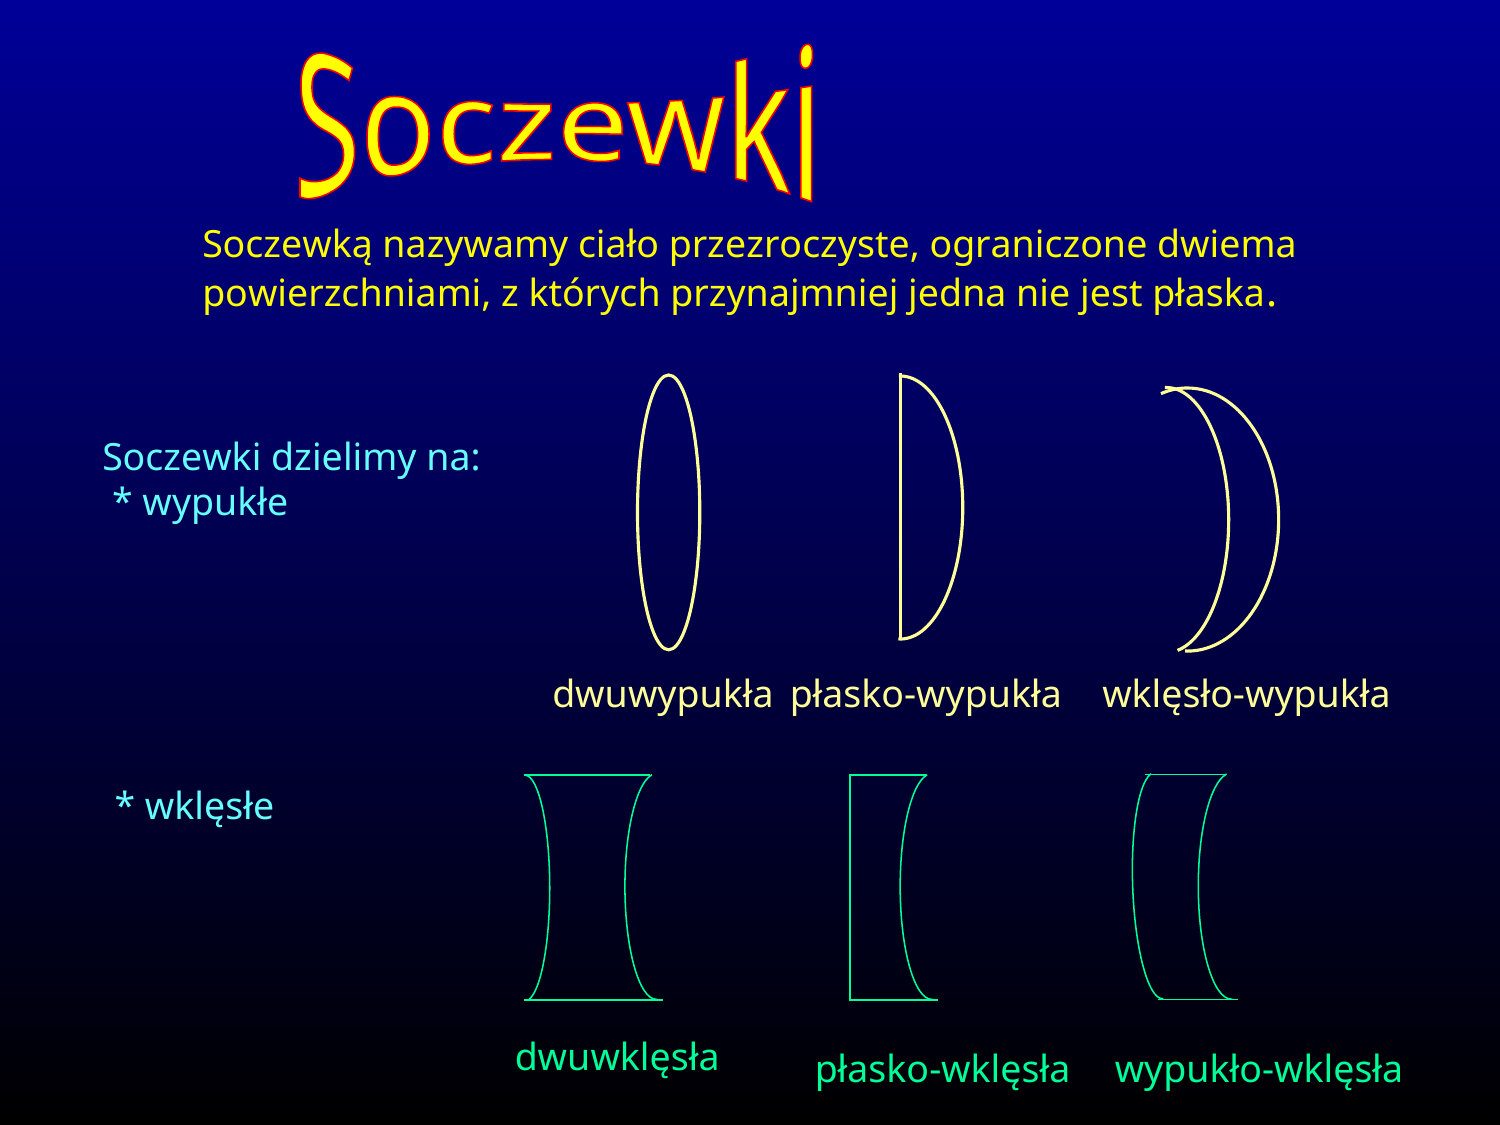

Soczewki
Soczewką nazywamy ciało przezroczyste, ograniczone dwiema powierzchniami, z których przynajmniej jedna nie jest płaska.
dwuwypukła
płasko-wypukła
wklęsło-wypukła
Soczewki dzielimy na:
 * wypukłe
dwuwklęsła
płasko-wklęsła
wypukło-wklęsła
* wklęsłe